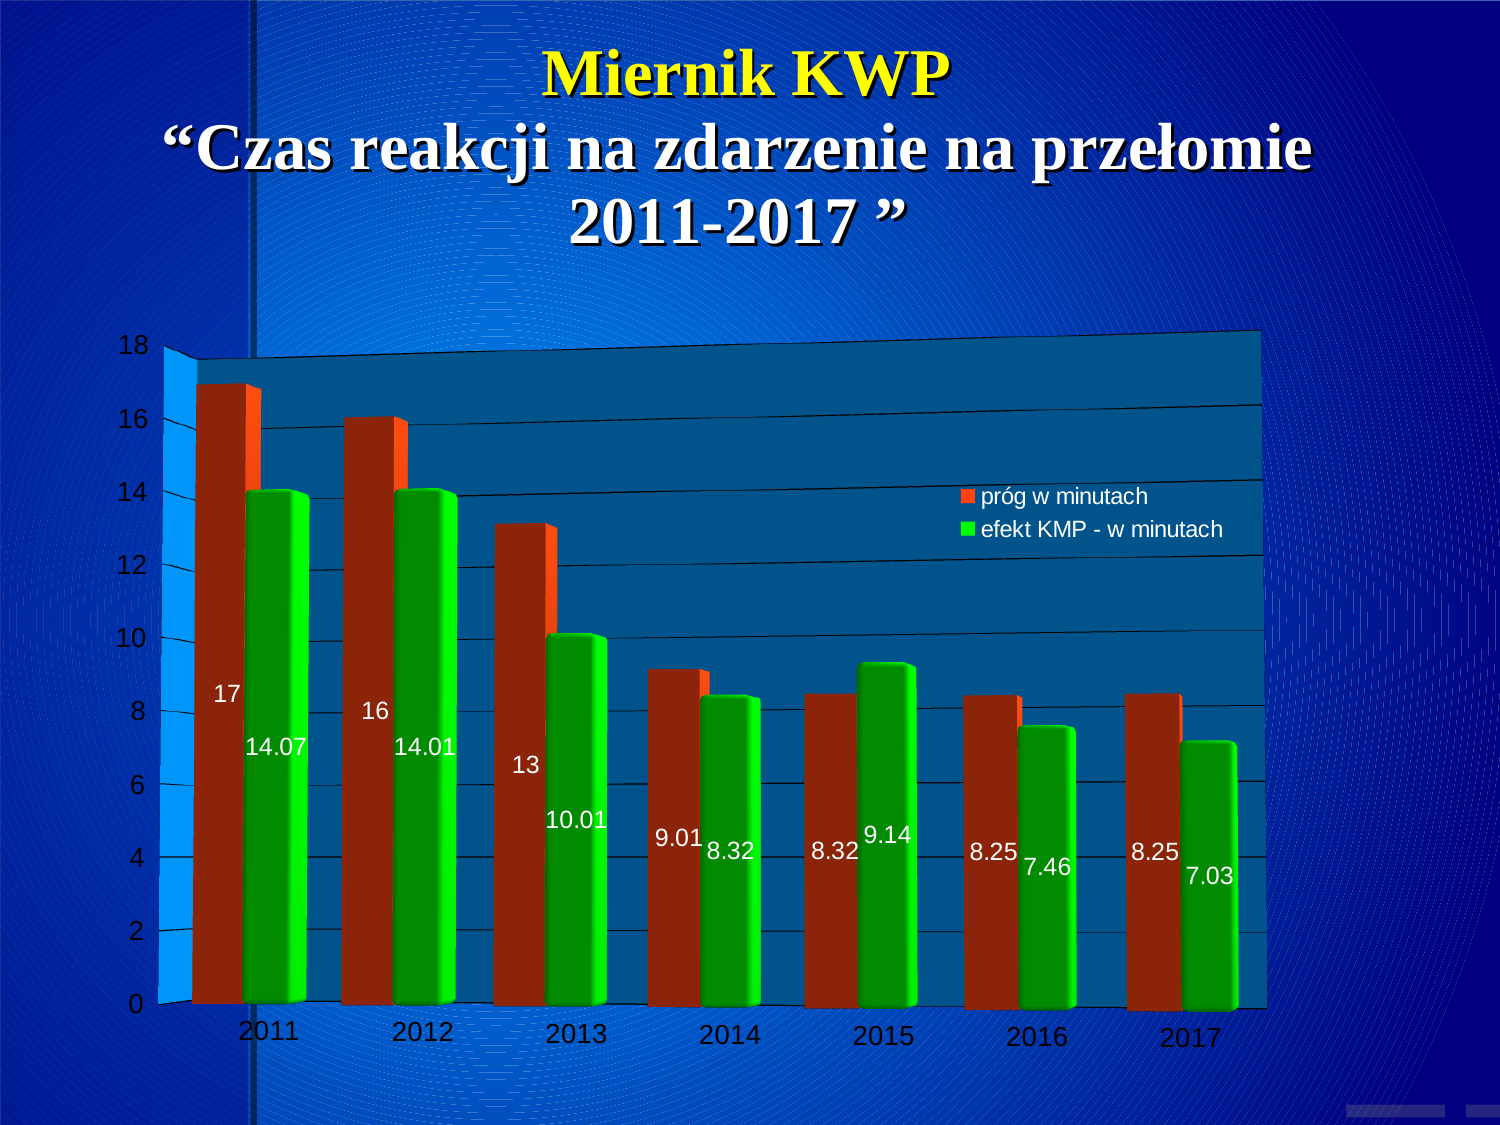

# Miernik KWP “Czas reakcji na zdarzenie na przełomie 2011-2017 ”
[unsupported chart]